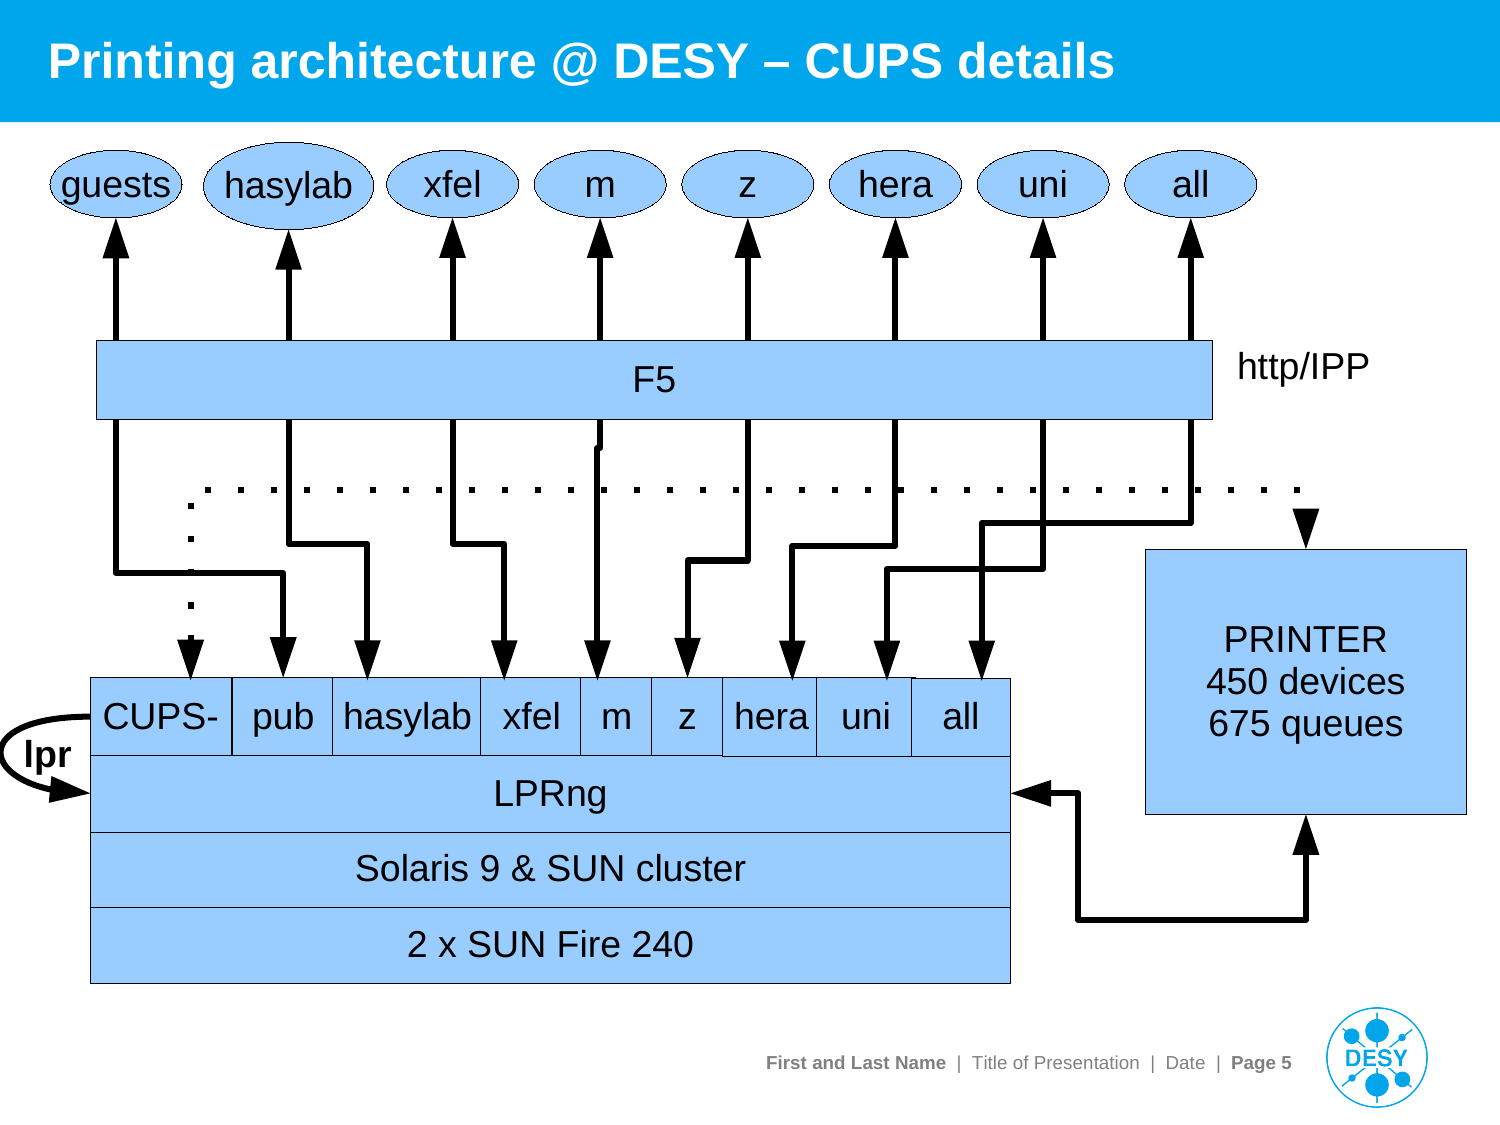

# Printing architecture @ DESY – CUPS details
hasylab
guests
xfel
m
z
hera
uni
all
http/IPP
F5
PRINTER
450 devices
675 queues
CUPS-
pub
hasylab
xfel
m
z
hera
uni
all
LPRng
Solaris 9 & SUN cluster
2 x SUN Fire 240